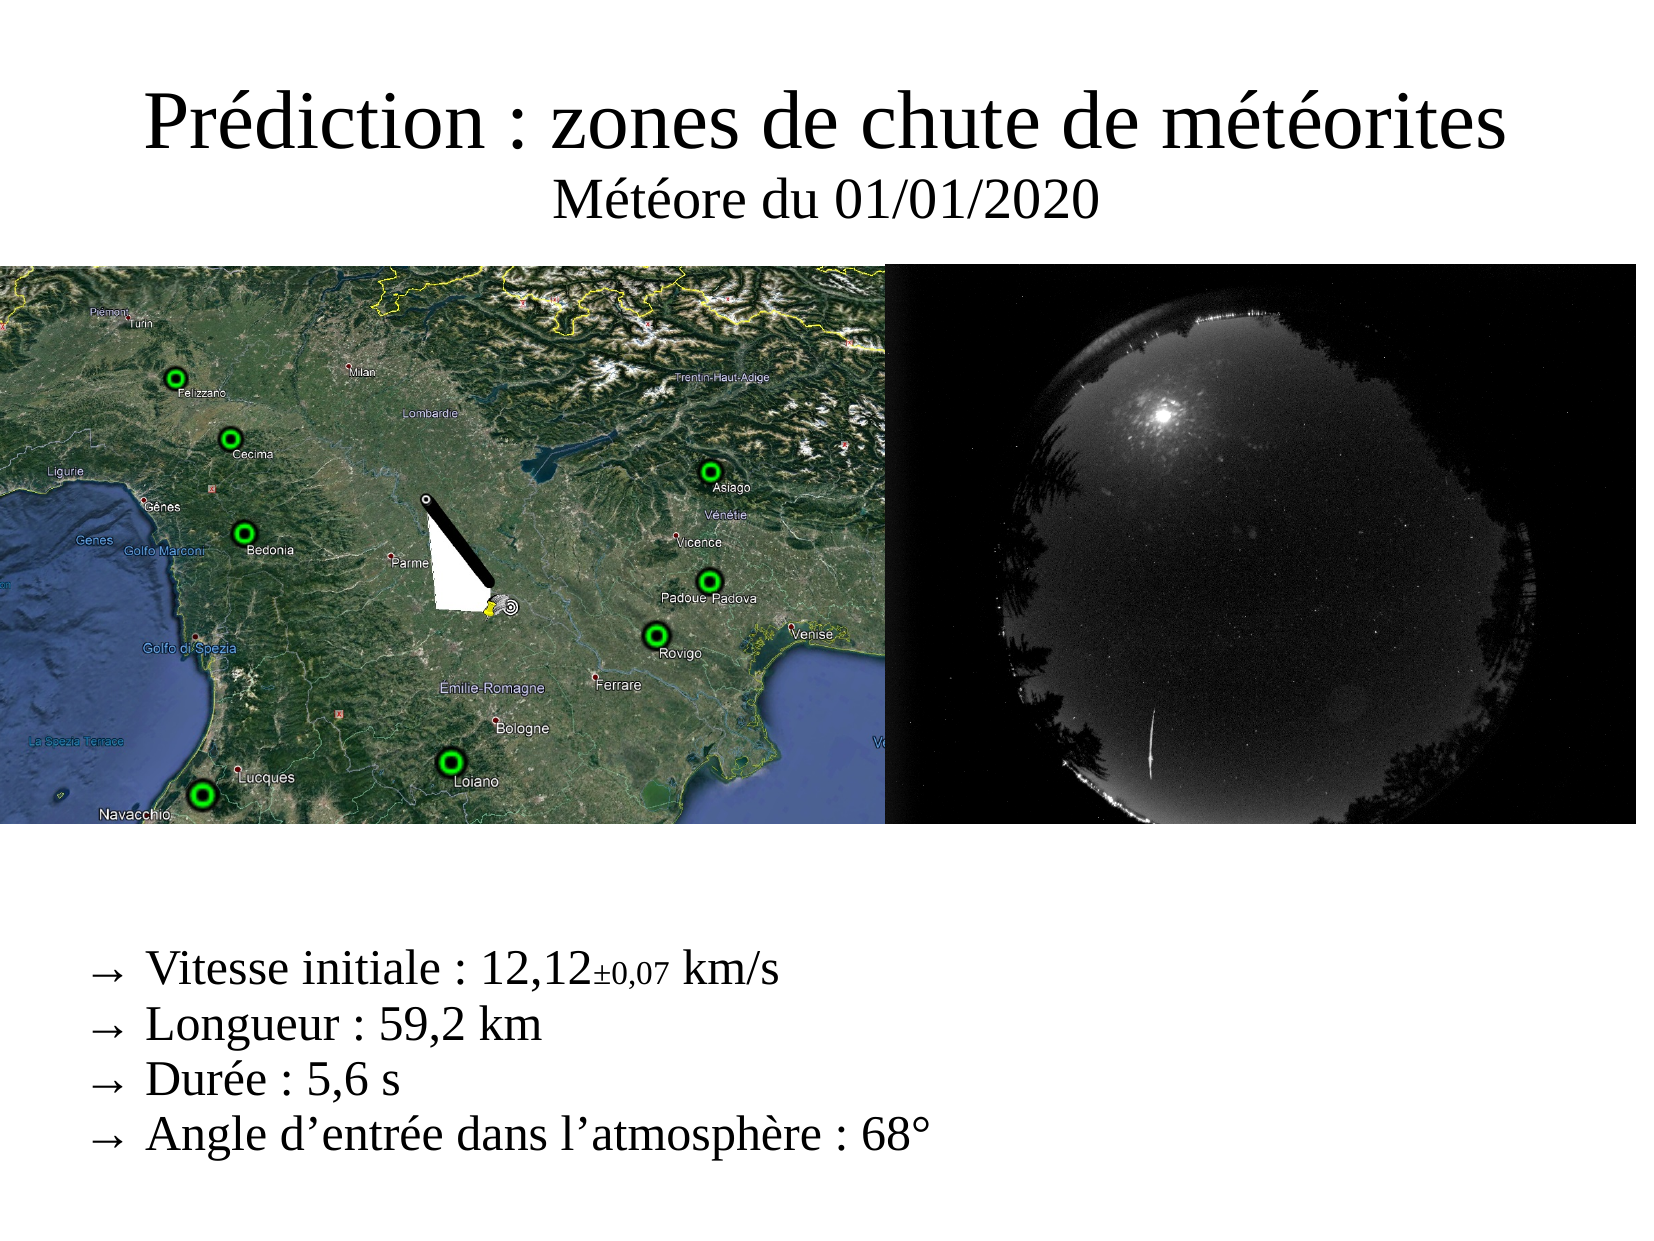

# Prédiction : zones de chute de météorites Météore du 01/01/2020
→ Vitesse initiale : 12,12±0,07 km/s
→ Longueur : 59,2 km
→ Durée : 5,6 s
→ Angle d’entrée dans l’atmosphère : 68°